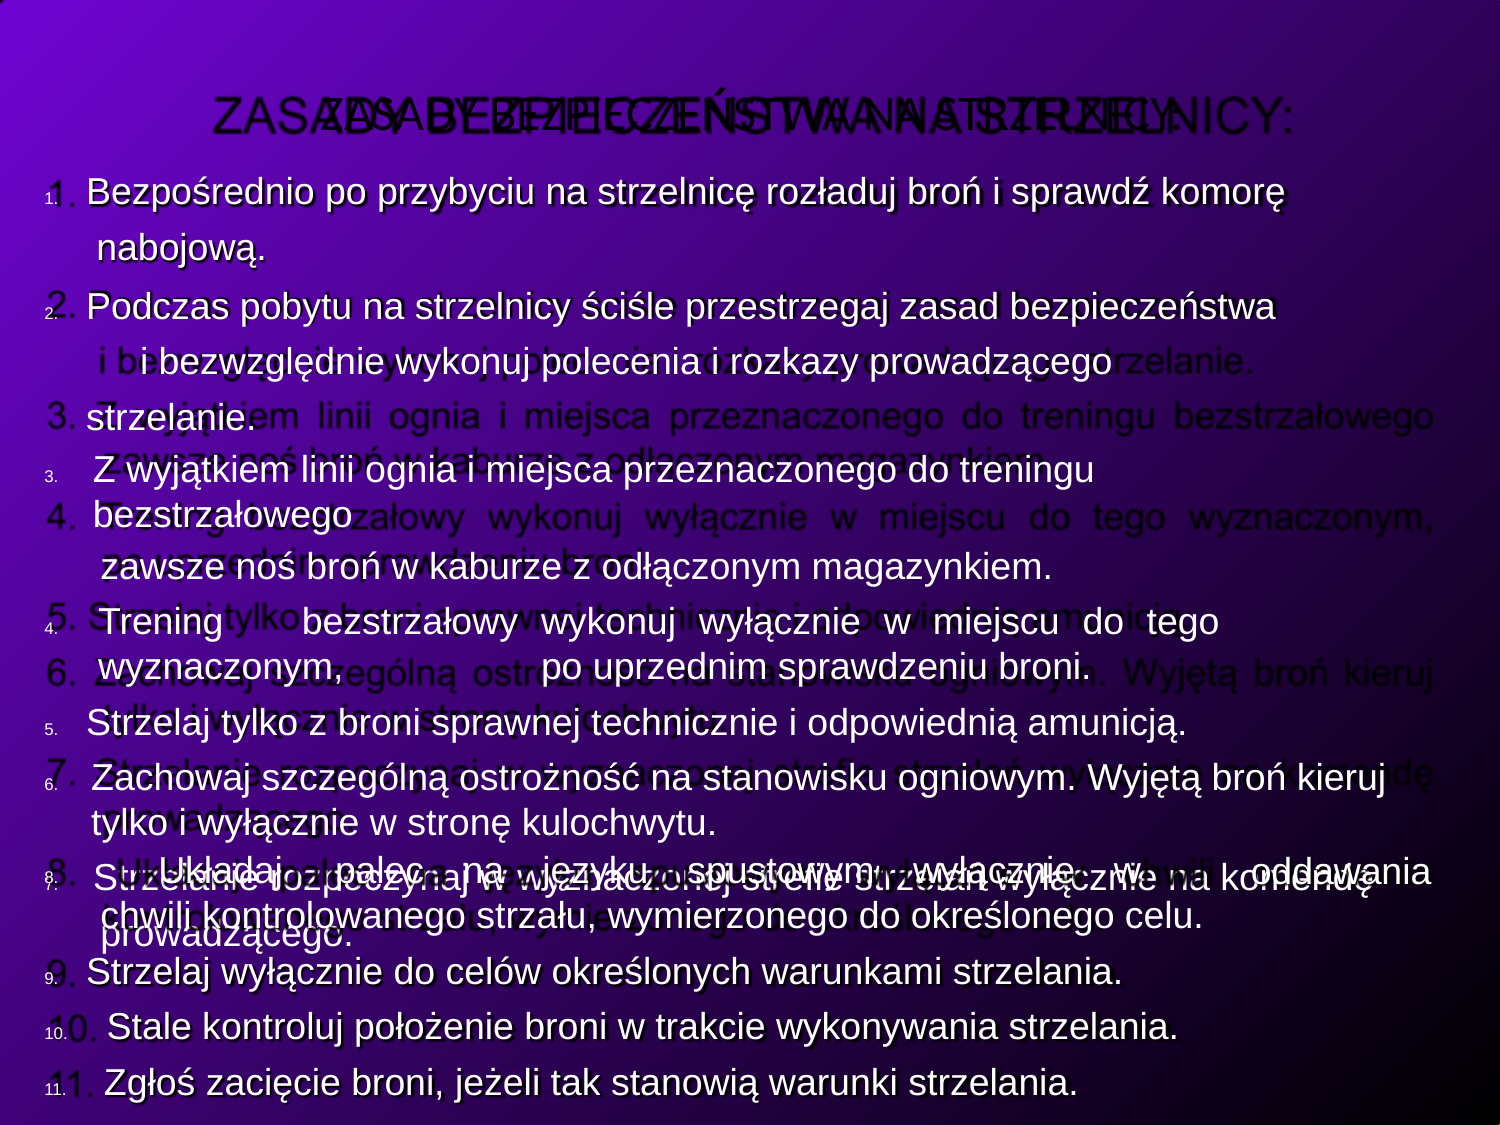

# ZASADY BEZPIECZEŃSTWA NA STRZELNICY:
Bezpośrednio po przybyciu na strzelnicę rozładuj broń i sprawdź komorę
nabojową.
Podczas pobytu na strzelnicy ściśle przestrzegaj zasad bezpieczeństwa 	i bezwzględnie wykonuj polecenia i rozkazy prowadzącego strzelanie.
Z wyjątkiem linii ognia i miejsca przeznaczonego do treningu bezstrzałowego
zawsze noś broń w kaburze z odłączonym magazynkiem.
Trening	bezstrzałowy	wykonuj	wyłącznie	w	miejscu	do	tego	wyznaczonym, 	po uprzednim sprawdzeniu broni.
Strzelaj tylko z broni sprawnej technicznie i odpowiednią amunicją.
Zachowaj szczególną ostrożność na stanowisku ogniowym. Wyjętą broń kieruj 	tylko i wyłącznie w stronę kulochwytu.
Strzelanie rozpoczynaj w wyznaczonej strefie strzelań wyłącznie na komendę
prowadzącego.
	Układaj	palec	na	języku	spustowym	wyłącznie	w	chwili kontrolowanego strzału, wymierzonego do określonego celu.
Strzelaj wyłącznie do celów określonych warunkami strzelania.
Stale kontroluj położenie broni w trakcie wykonywania strzelania.
Zgłoś zacięcie broni, jeżeli tak stanowią warunki strzelania.
oddawania